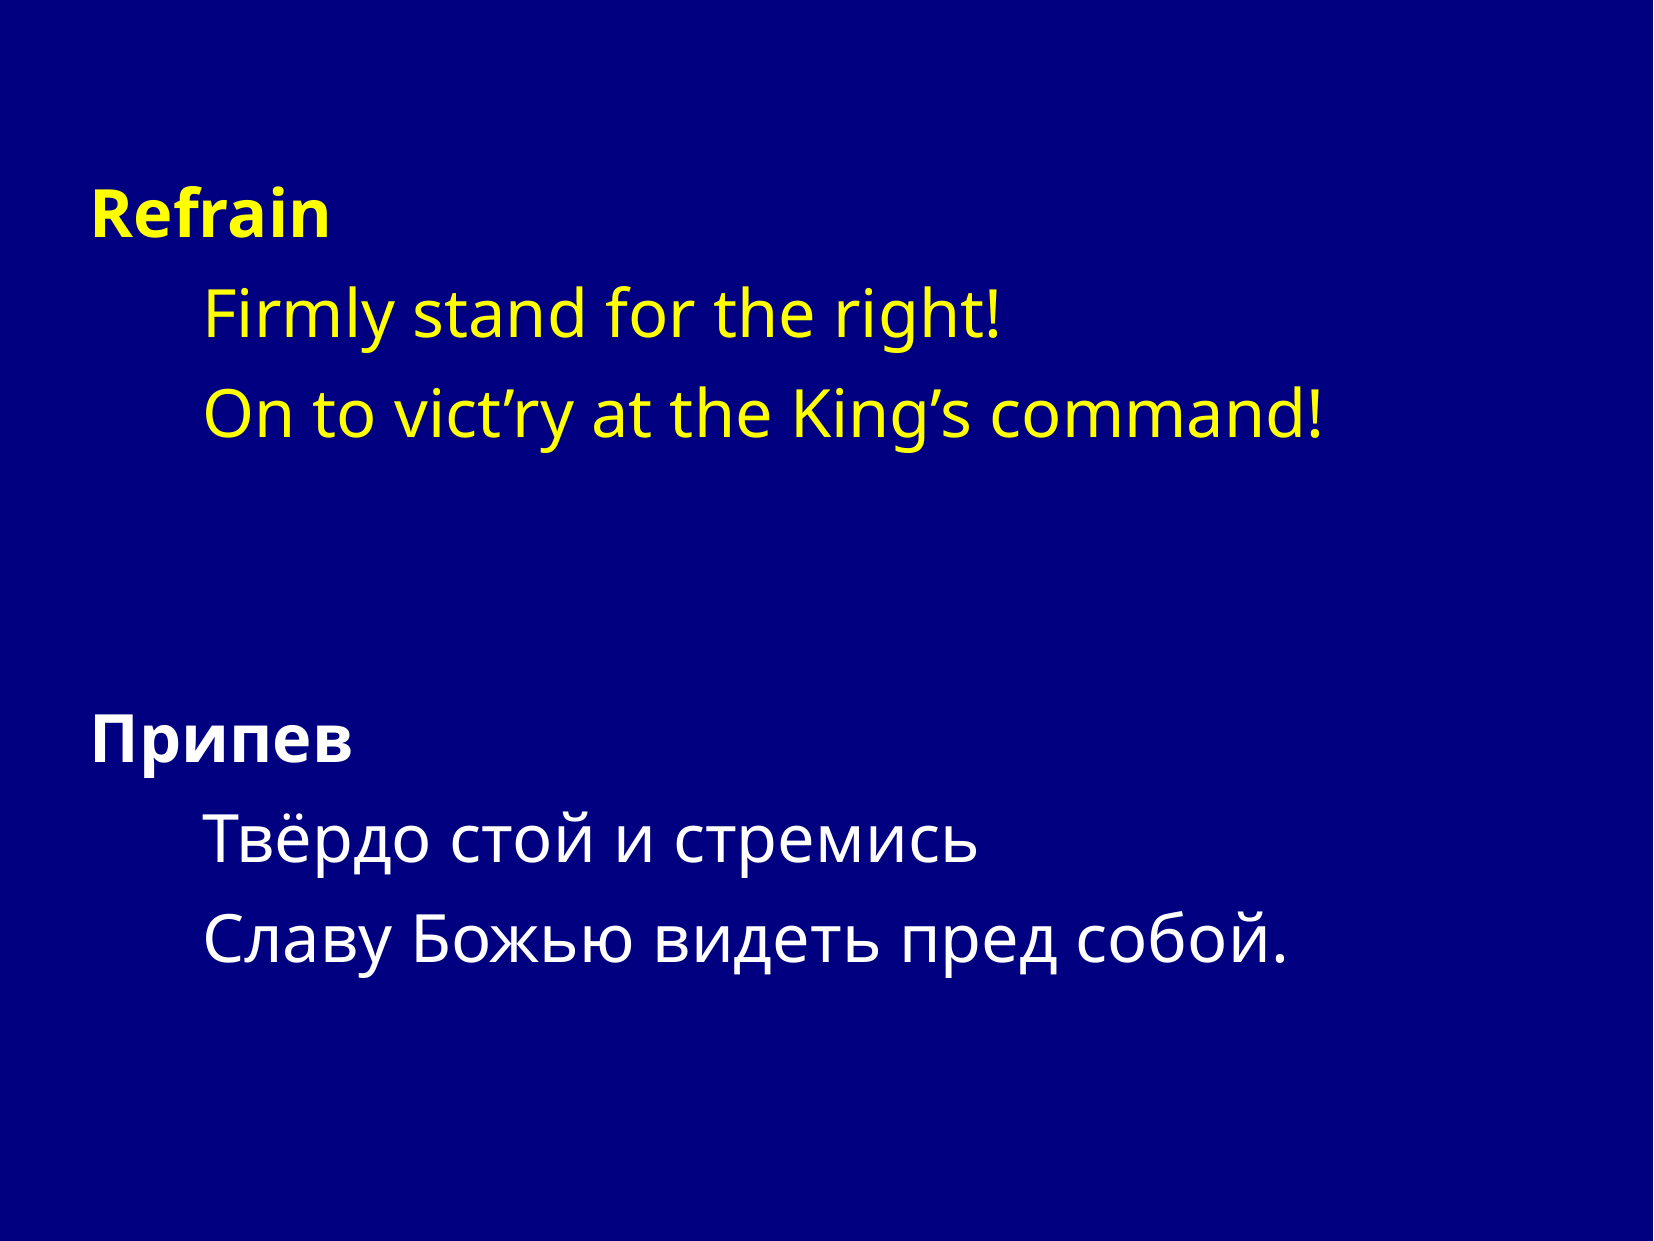

Refrain
	Firmly stand for the right!
	On to vict’ry at the King’s command!
Припев
	Твёрдо стой и стремись
	Славу Божью видеть пред собой.